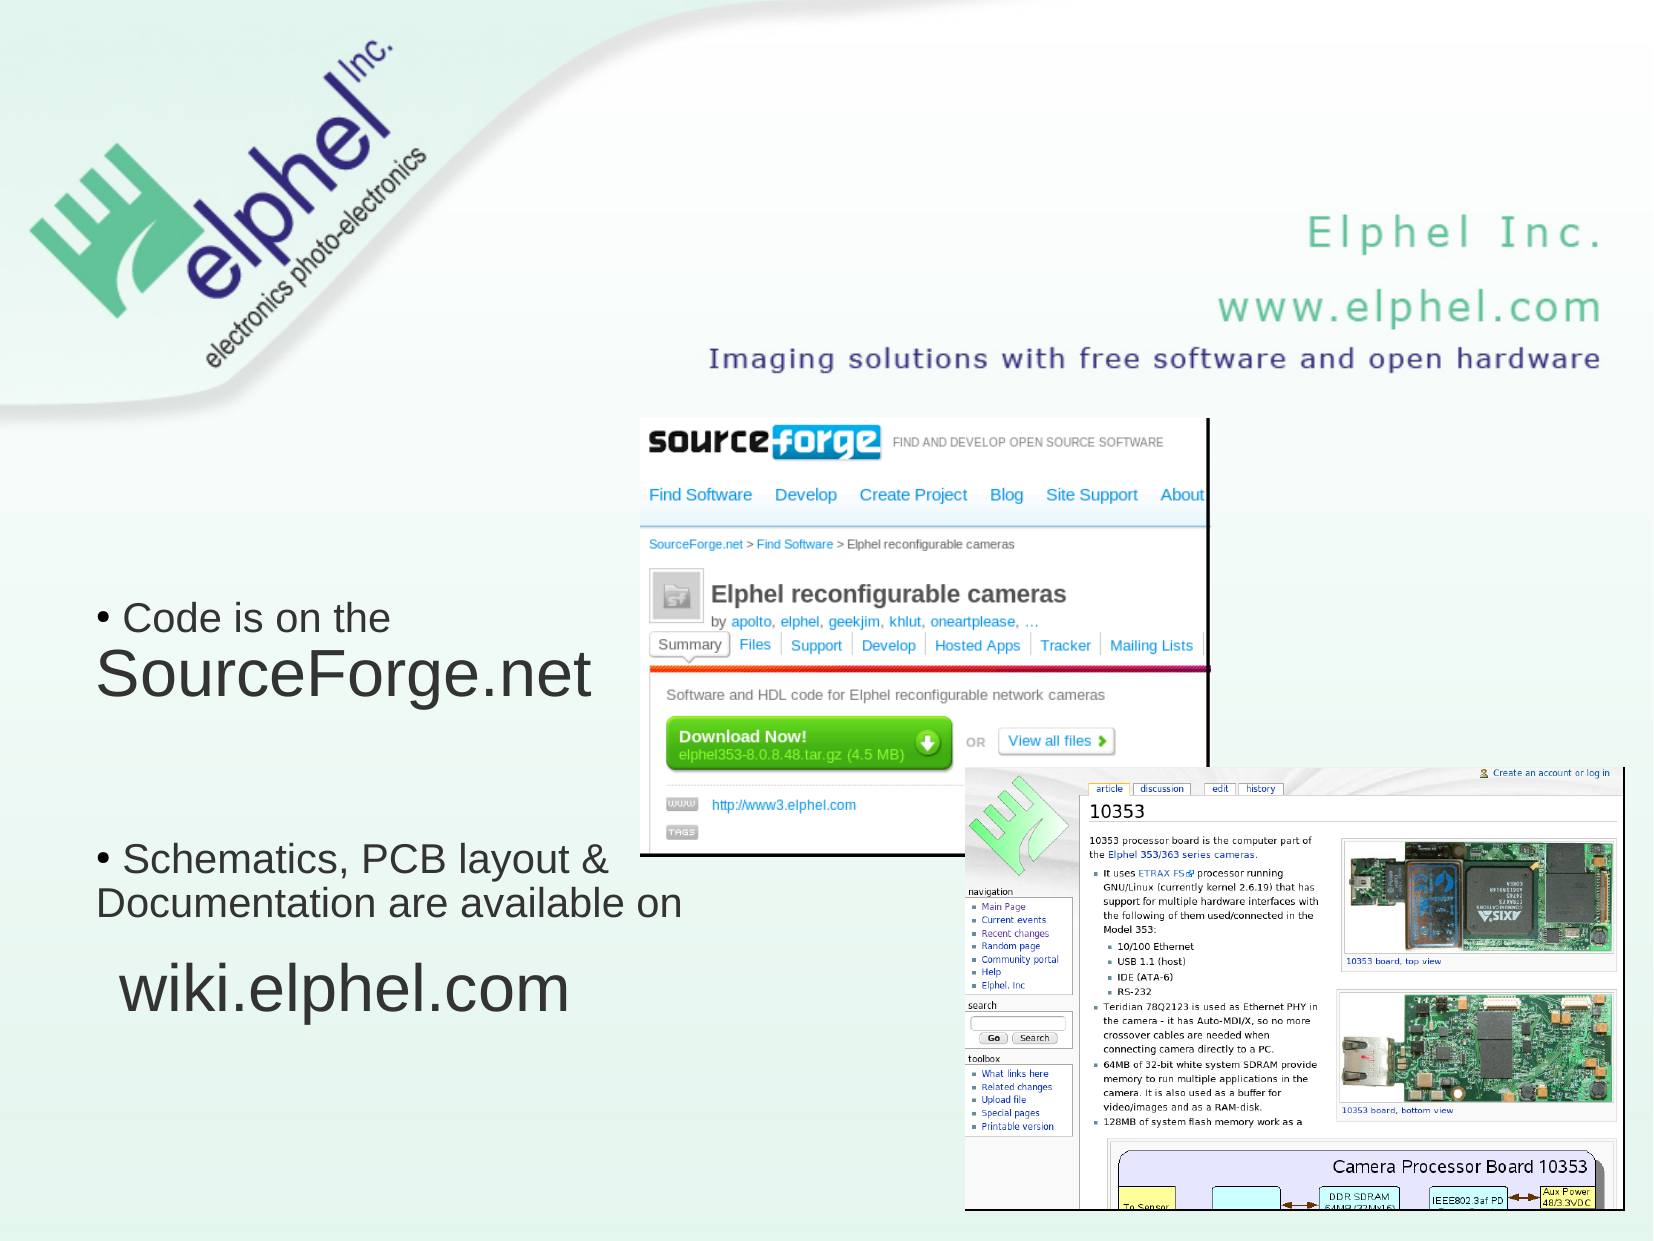

#
 Code is on the SourceForge.net
 Schematics, PCB layout & Documentation are available on
wiki.elphel.com